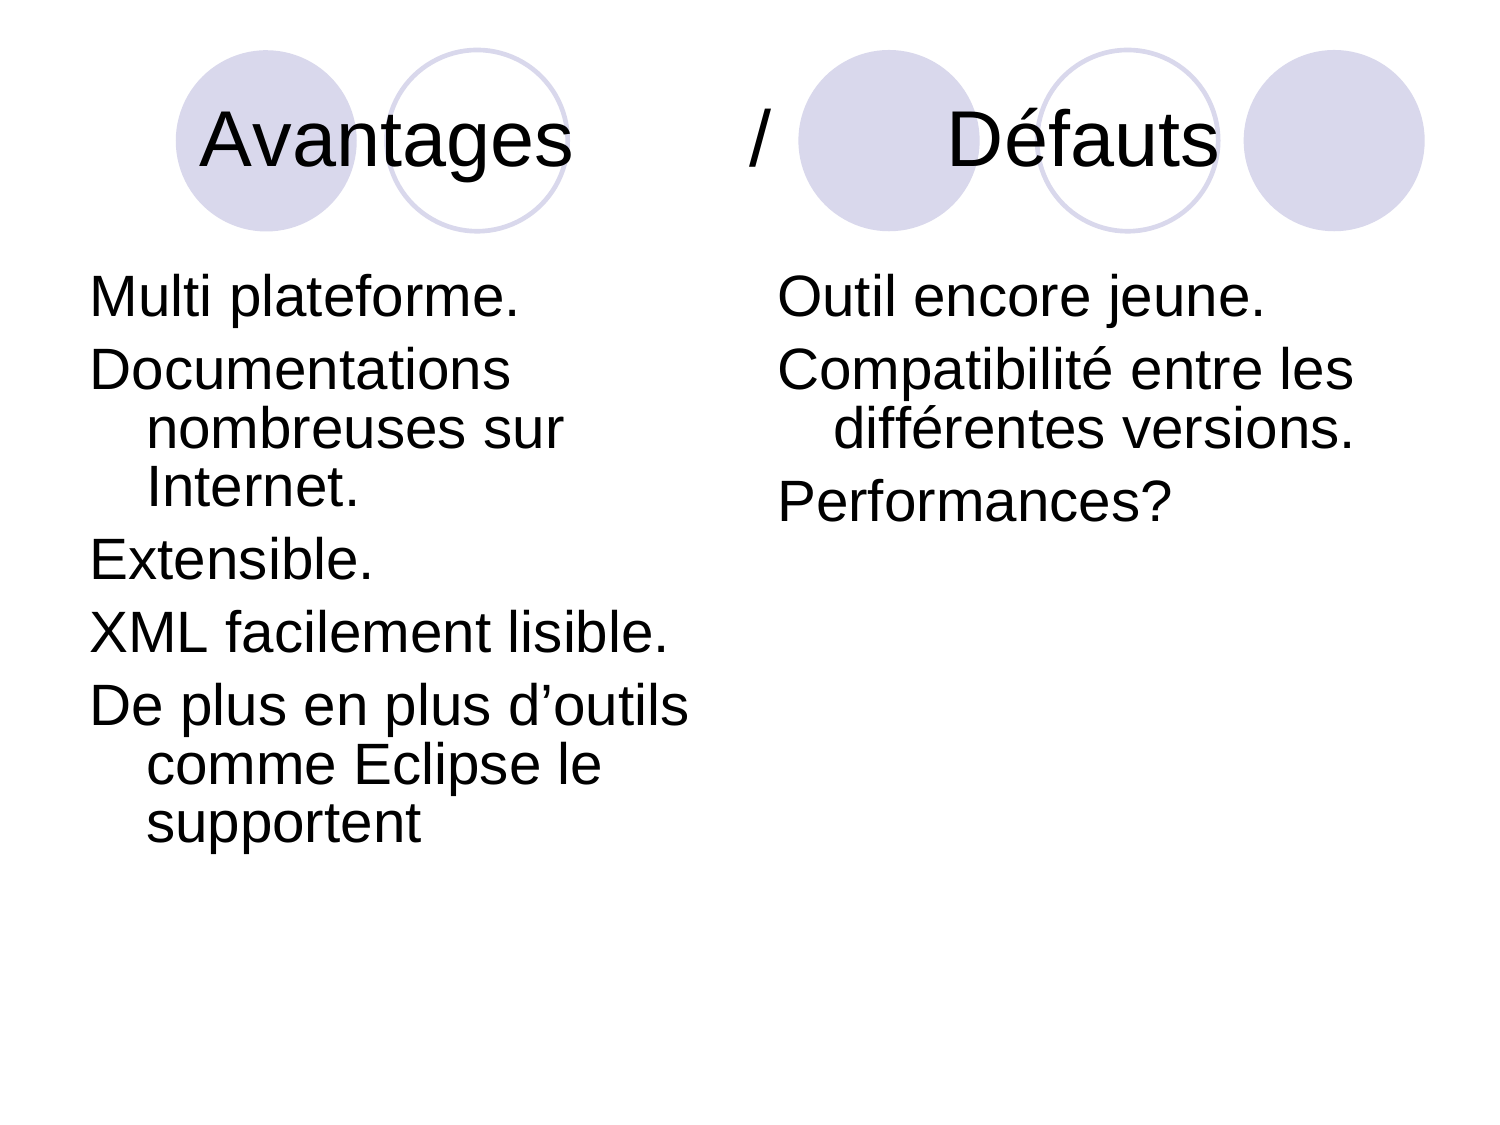

# Avantages / Défauts
Multi plateforme.
Documentations nombreuses sur Internet.
Extensible.
XML facilement lisible.
De plus en plus d’outils comme Eclipse le supportent
Outil encore jeune.
Compatibilité entre les différentes versions.
Performances?